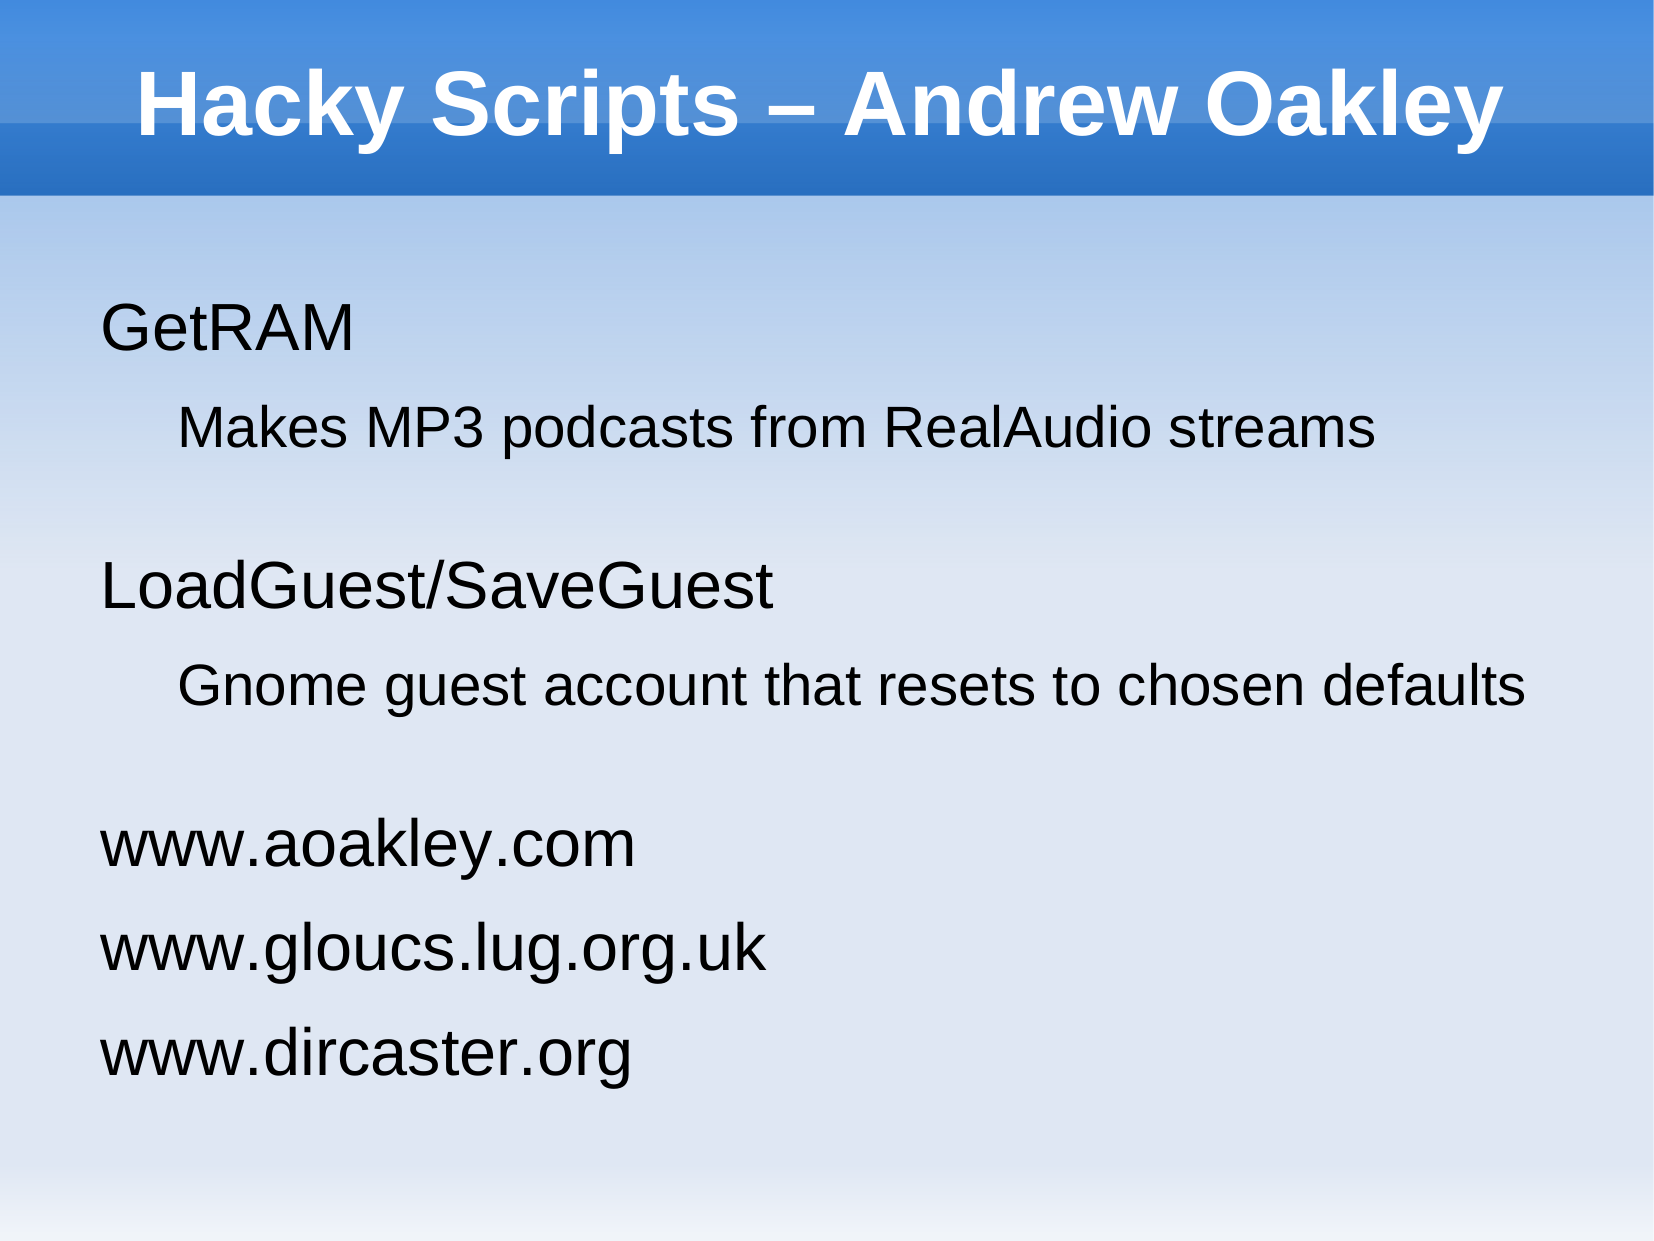

# Hacky Scripts – Andrew Oakley
GetRAM
Makes MP3 podcasts from RealAudio streams
LoadGuest/SaveGuest
Gnome guest account that resets to chosen defaults
www.aoakley.com
www.gloucs.lug.org.uk
www.dircaster.org